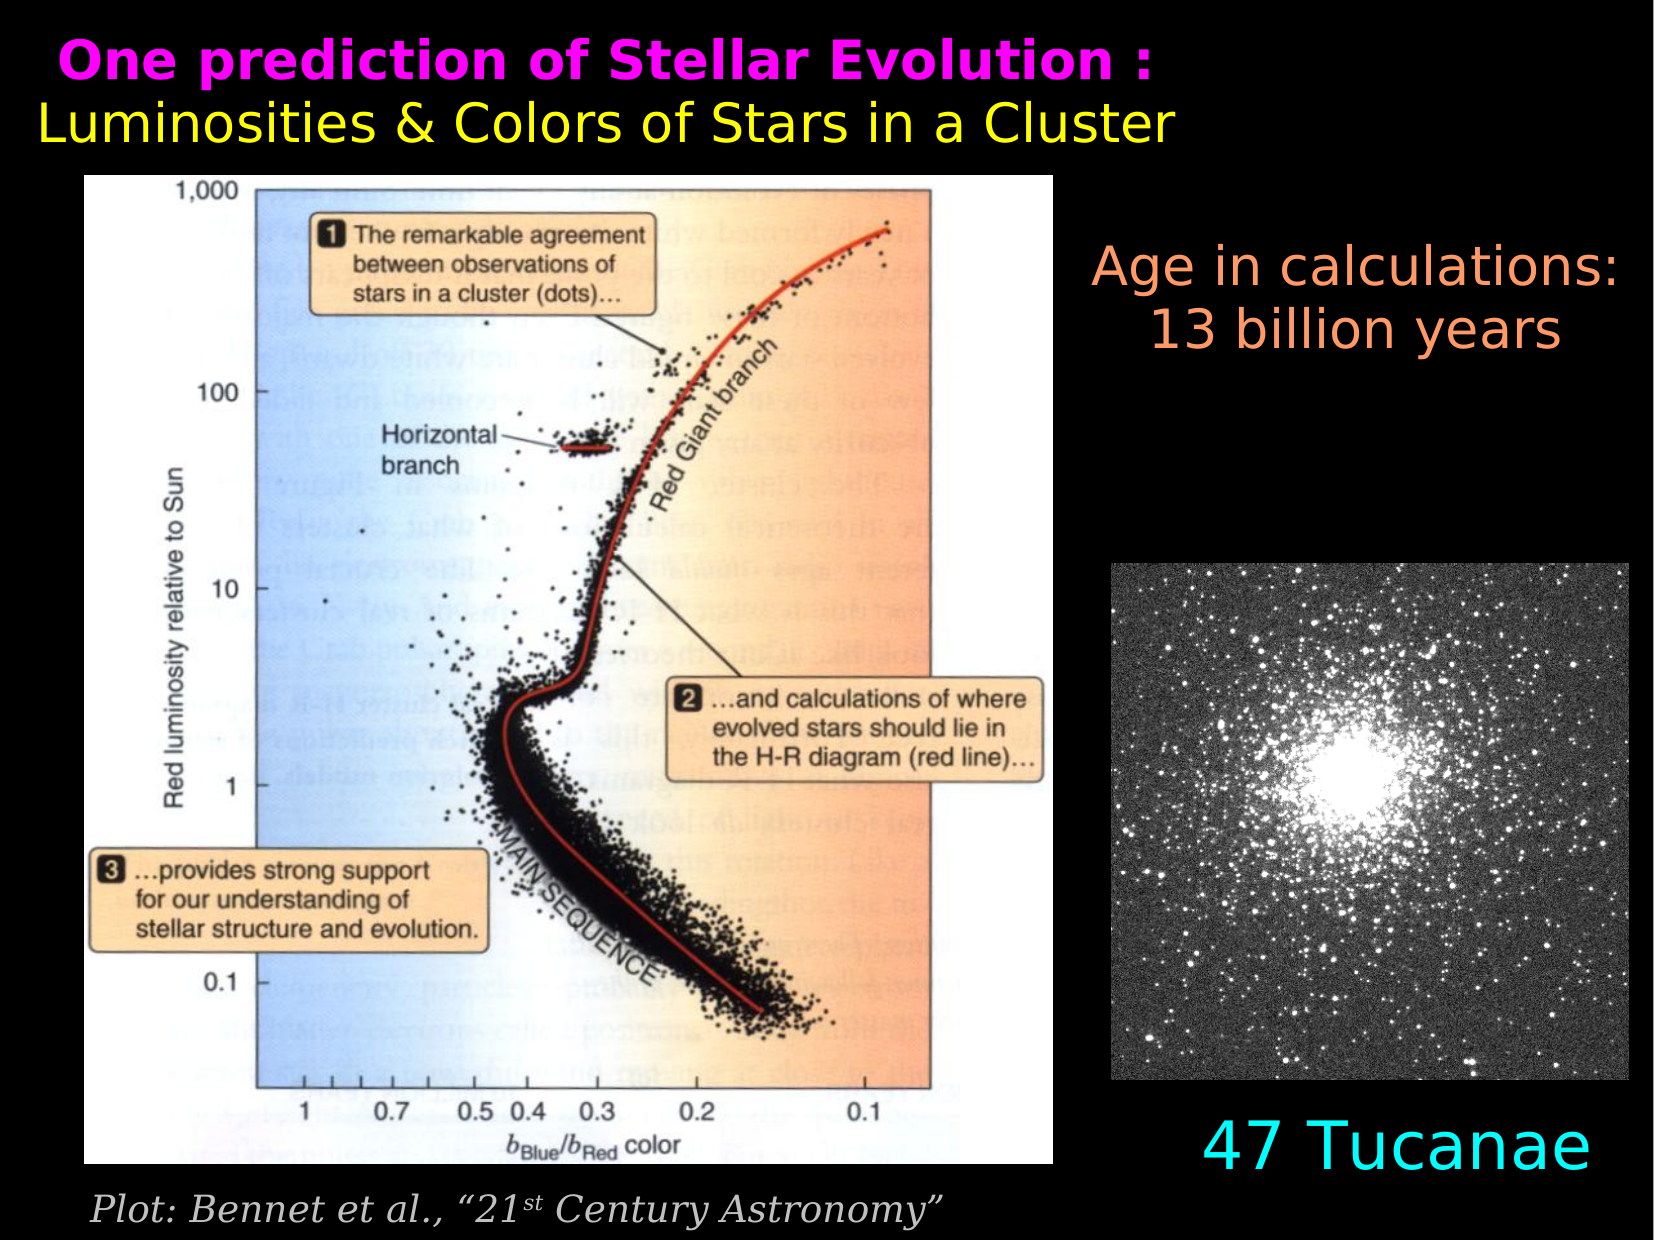

One prediction of Stellar Evolution :
Luminosities & Colors of Stars in a Cluster
Age in calculations:
13 billion years
47 Tucanae
Plot: Bennet et al., “21st Century Astronomy”